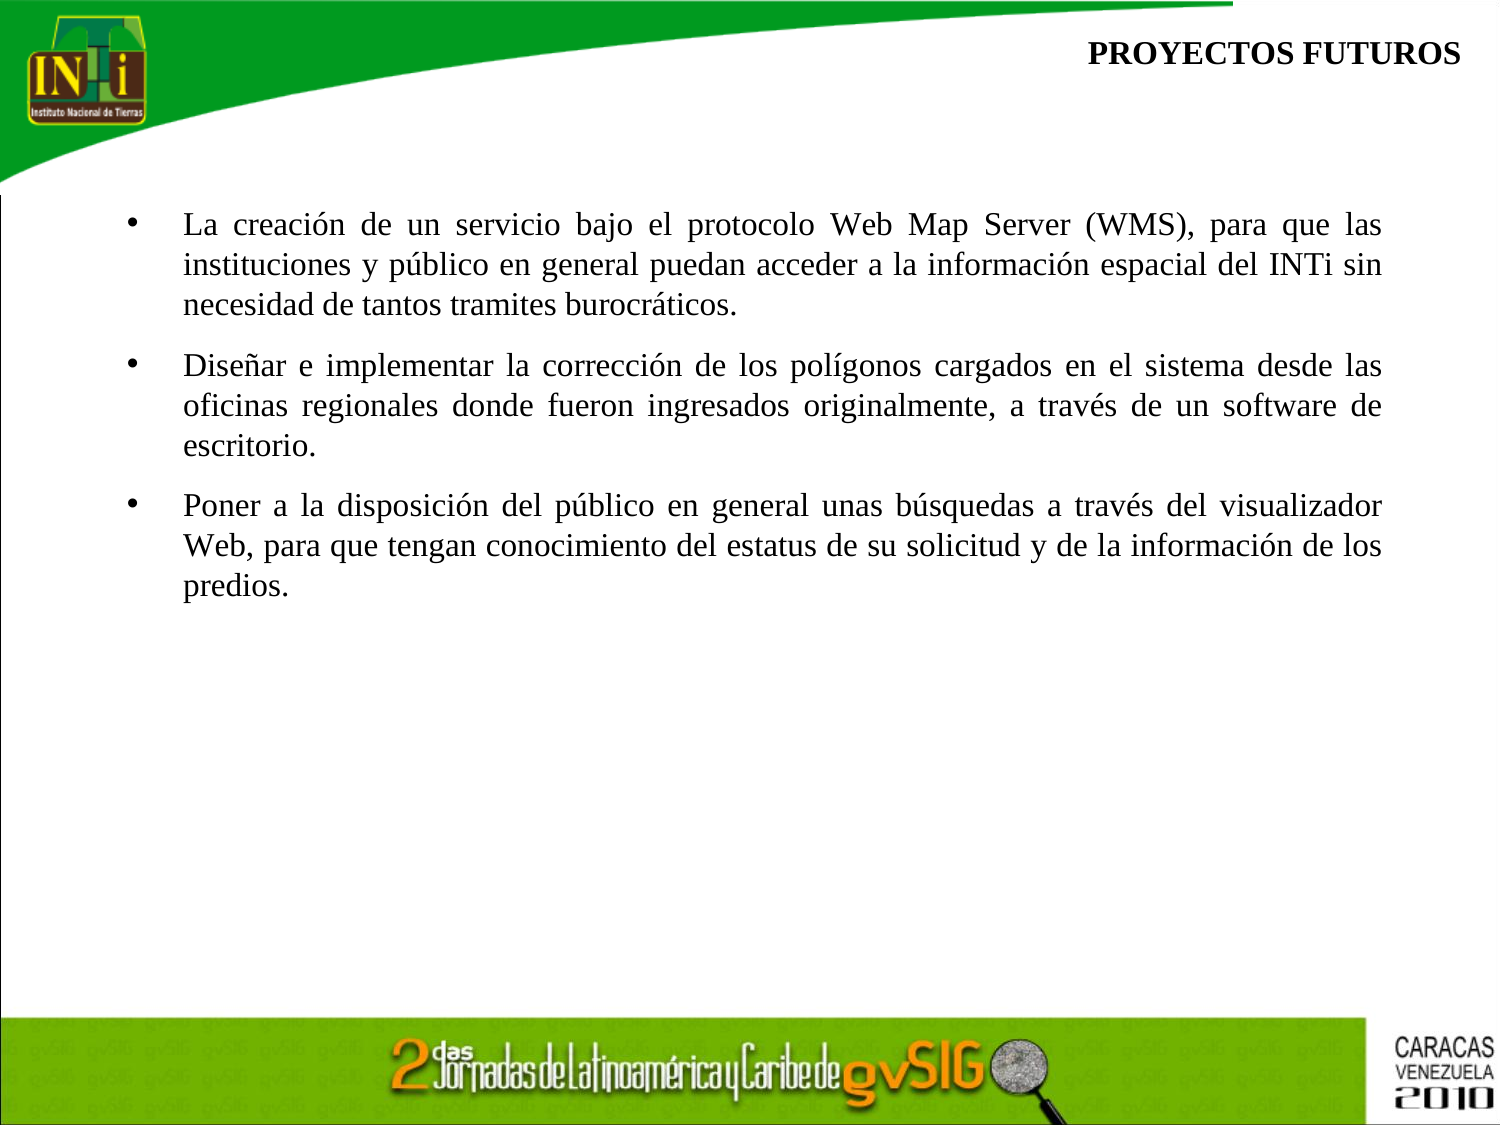

PROYECTOS FUTUROS
La creación de un servicio bajo el protocolo Web Map Server (WMS), para que las instituciones y público en general puedan acceder a la información espacial del INTi sin necesidad de tantos tramites burocráticos.
Diseñar e implementar la corrección de los polígonos cargados en el sistema desde las oficinas regionales donde fueron ingresados originalmente, a través de un software de escritorio.
Poner a la disposición del público en general unas búsquedas a través del visualizador Web, para que tengan conocimiento del estatus de su solicitud y de la información de los predios.